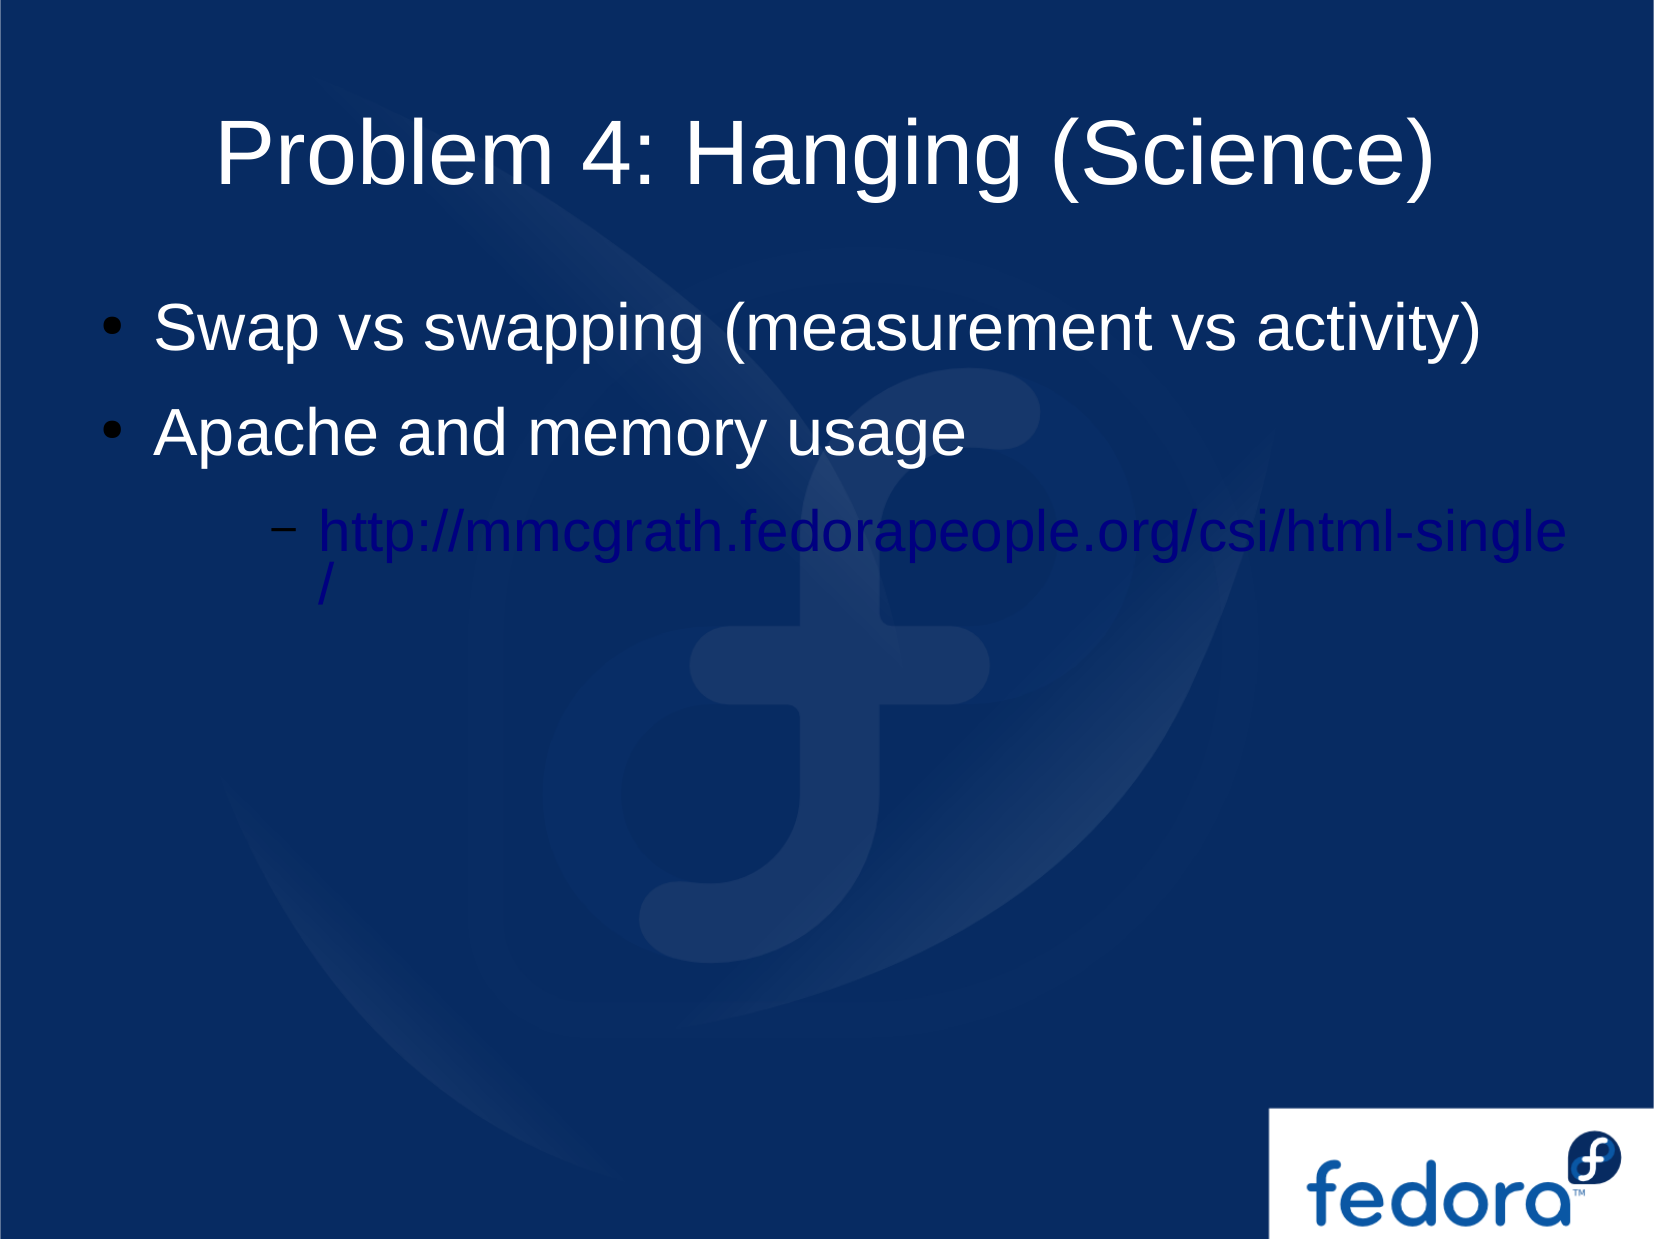

# Problem 4: Hanging (Science)
Swap vs swapping (measurement vs activity)
Apache and memory usage
http://mmcgrath.fedorapeople.org/csi/html-single/